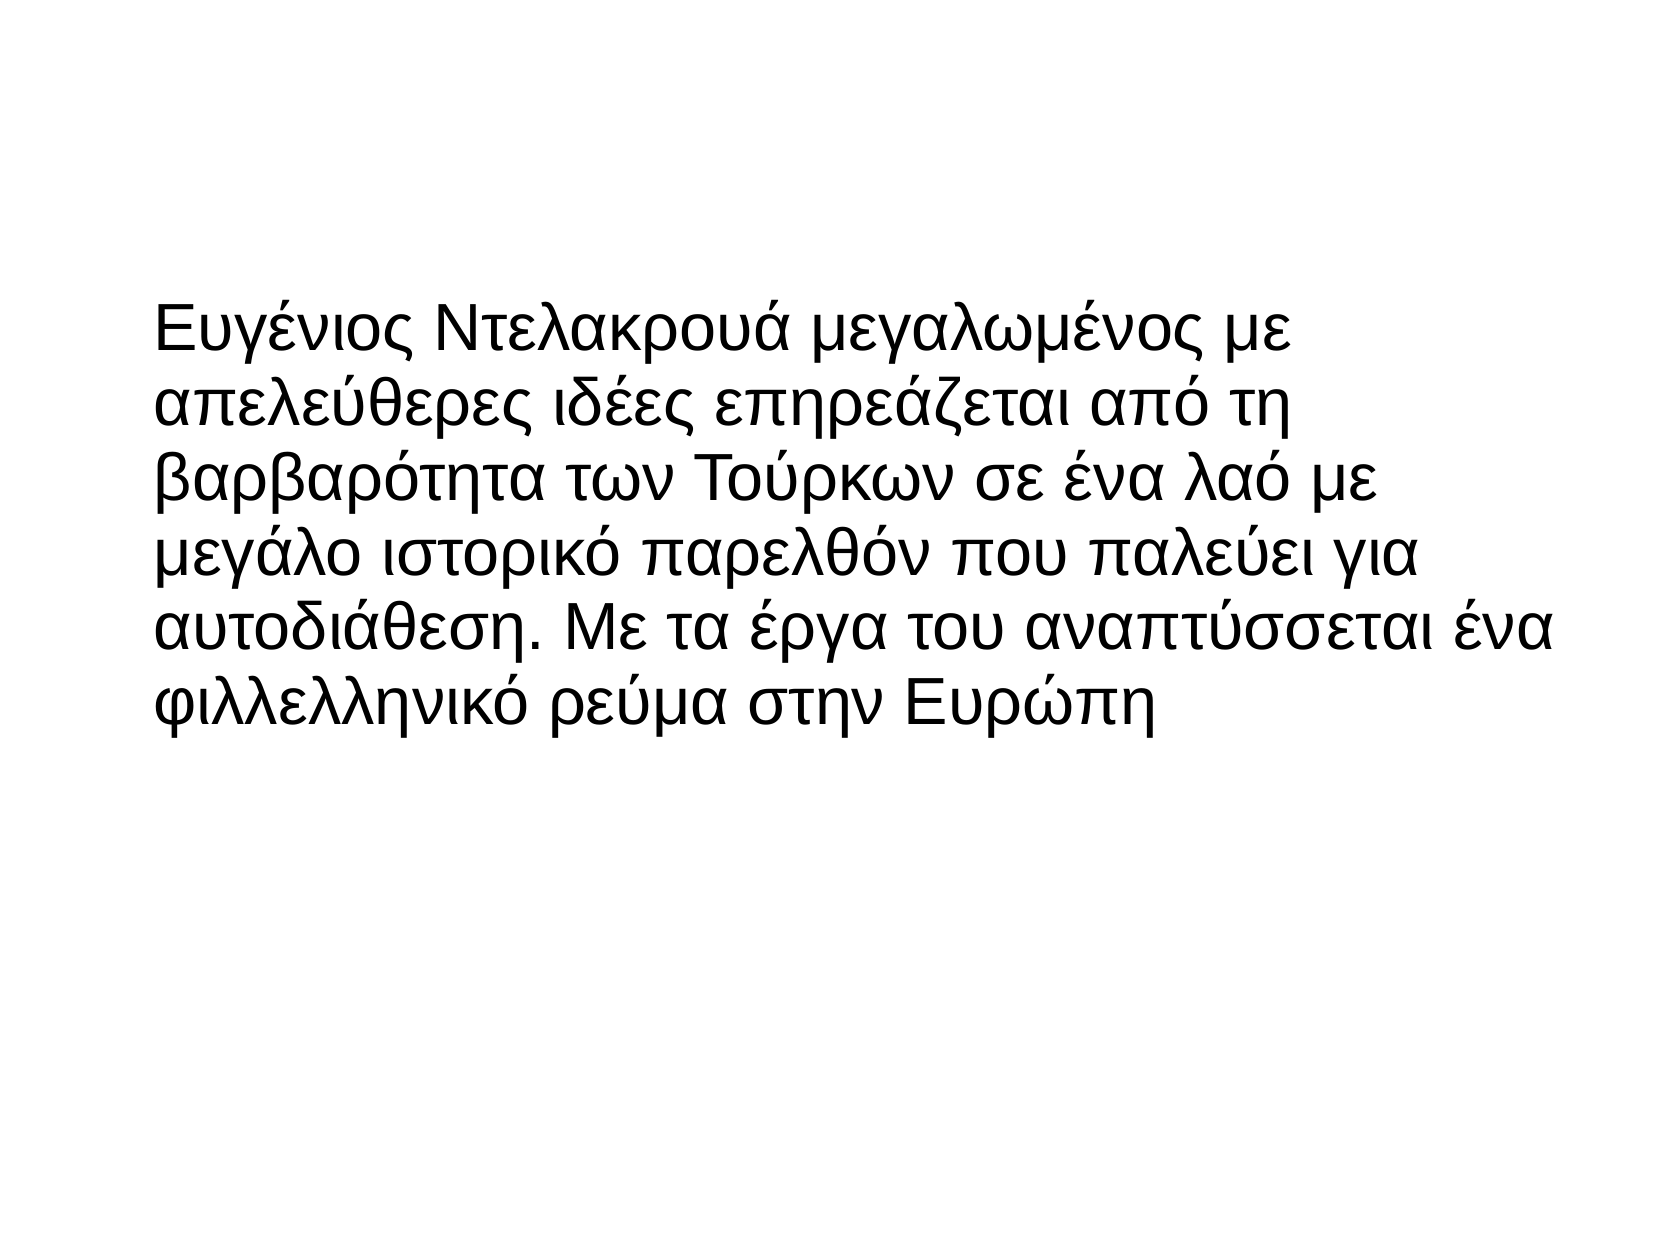

#
Ευγένιος Ντελακρουά μεγαλωμένος με απελεύθερες ιδέες επηρεάζεται από τη βαρβαρότητα των Τούρκων σε ένα λαό με μεγάλο ιστορικό παρελθόν που παλεύει για αυτοδιάθεση. Με τα έργα του αναπτύσσεται ένα φιλλελληνικό ρεύμα στην Ευρώπη